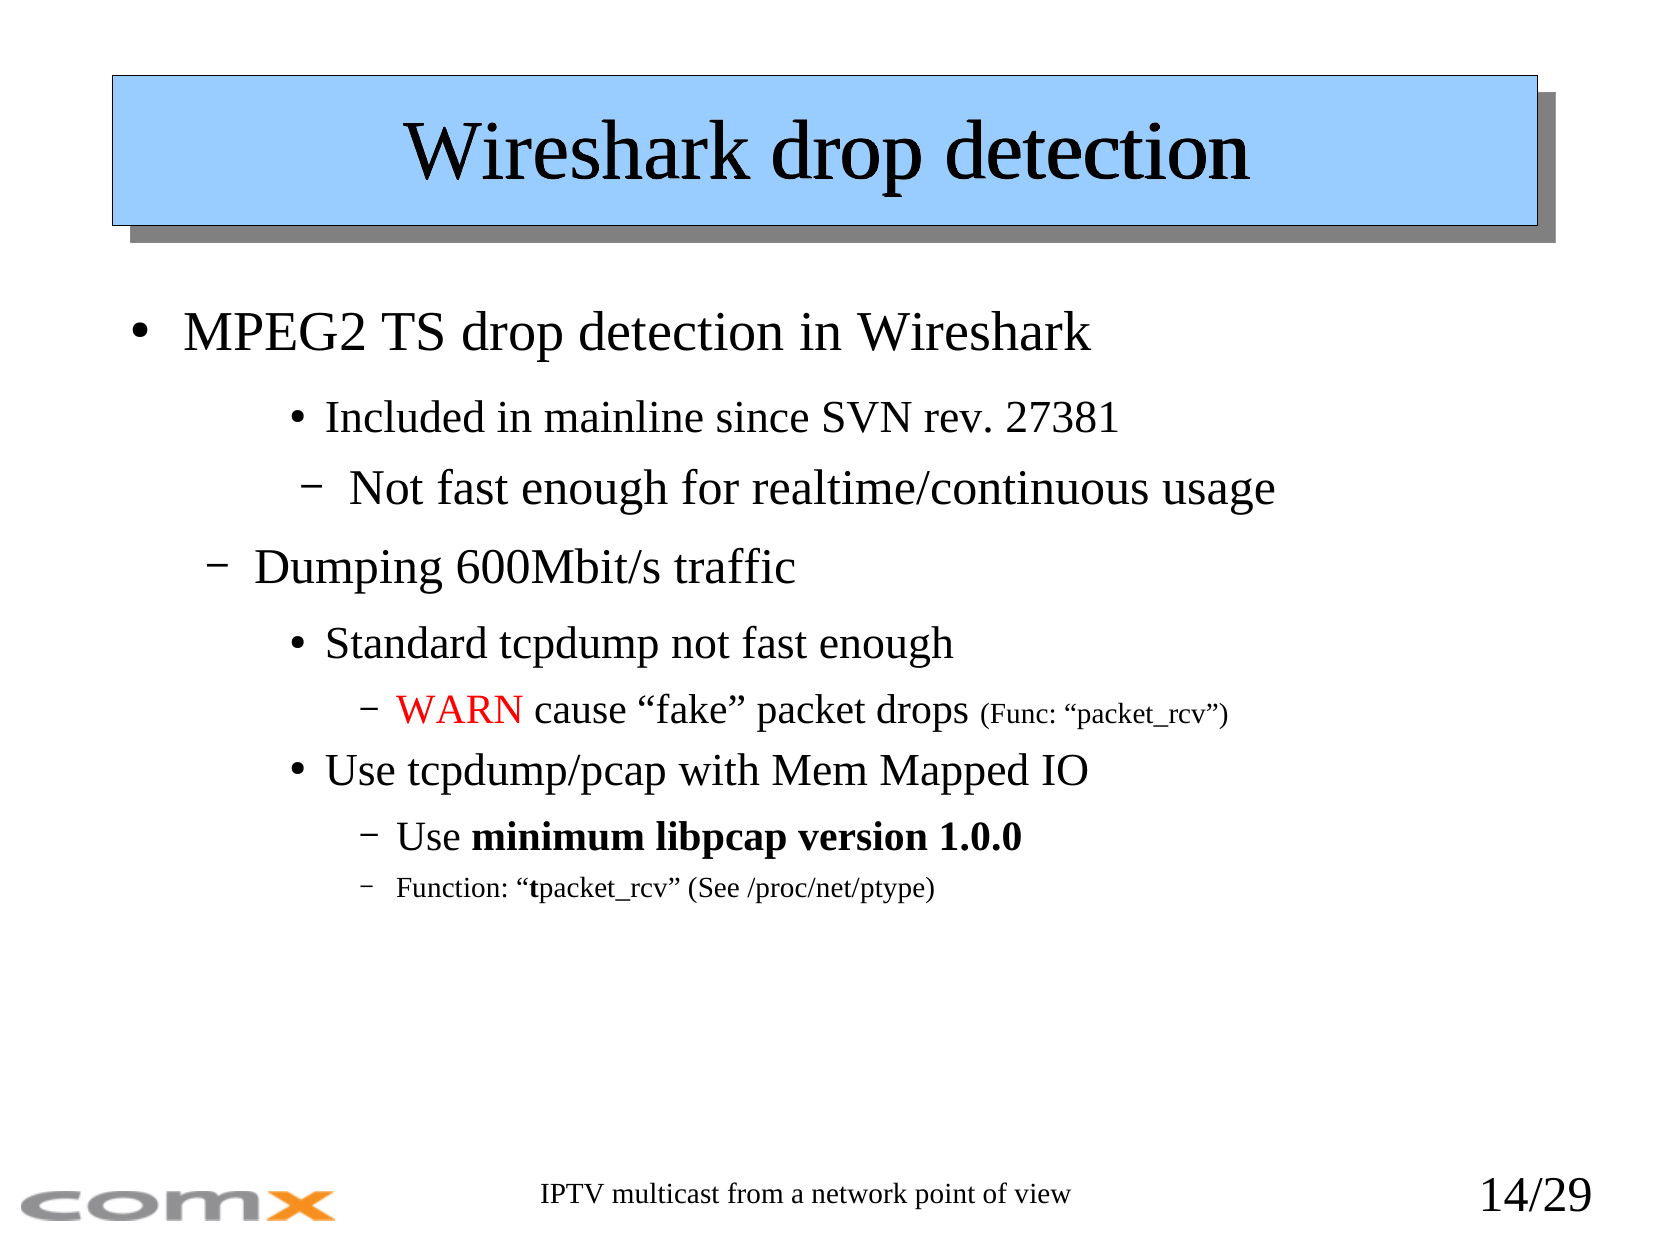

# Wireshark drop detection
MPEG2 TS drop detection in Wireshark
Included in mainline since SVN rev. 27381
Not fast enough for realtime/continuous usage
Dumping 600Mbit/s traffic
Standard tcpdump not fast enough
WARN cause “fake” packet drops (Func: “packet_rcv”)
Use tcpdump/pcap with Mem Mapped IO
Use minimum libpcap version 1.0.0
Function: “tpacket_rcv” (See /proc/net/ptype)